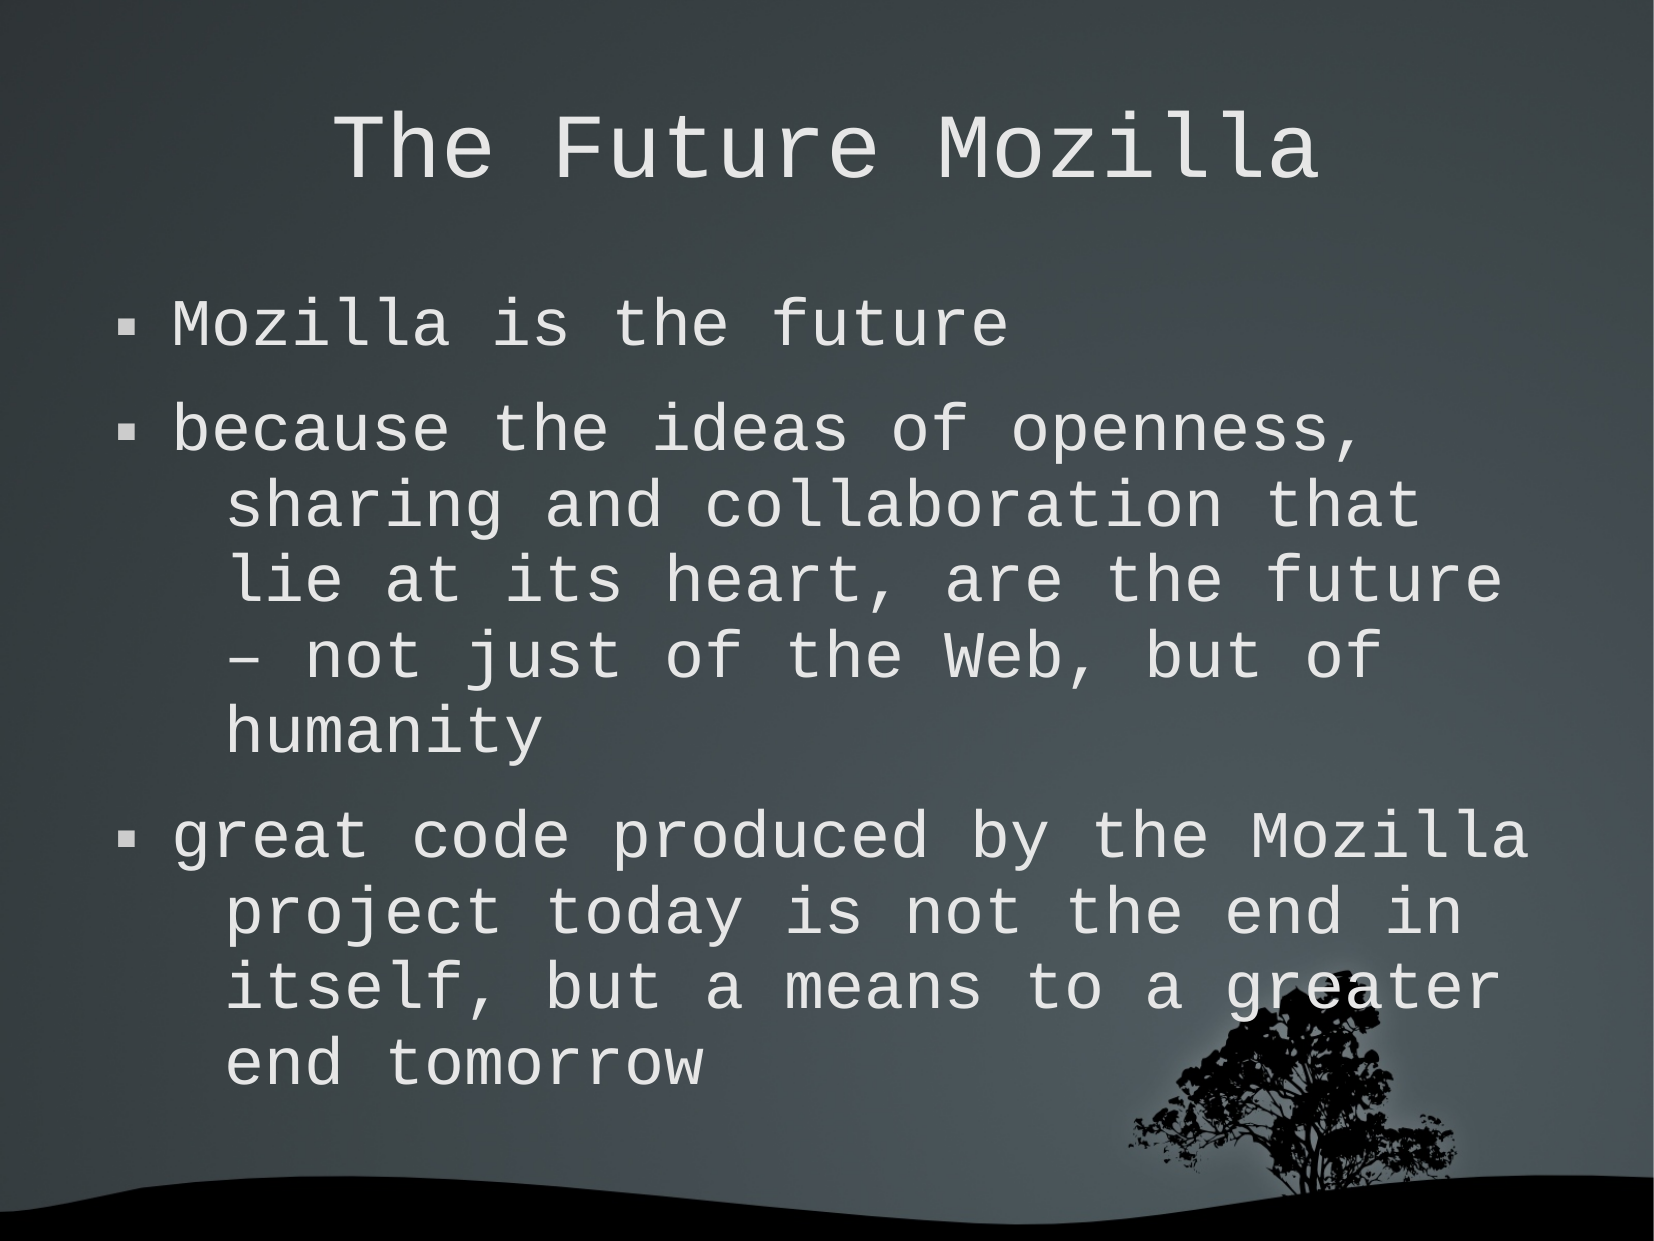

# The Future Mozilla
Mozilla is the future
because the ideas of openness, sharing and collaboration that lie at its heart, are the future – not just of the Web, but of humanity
great code produced by the Mozilla project today is not the end in itself, but a means to a greater end tomorrow